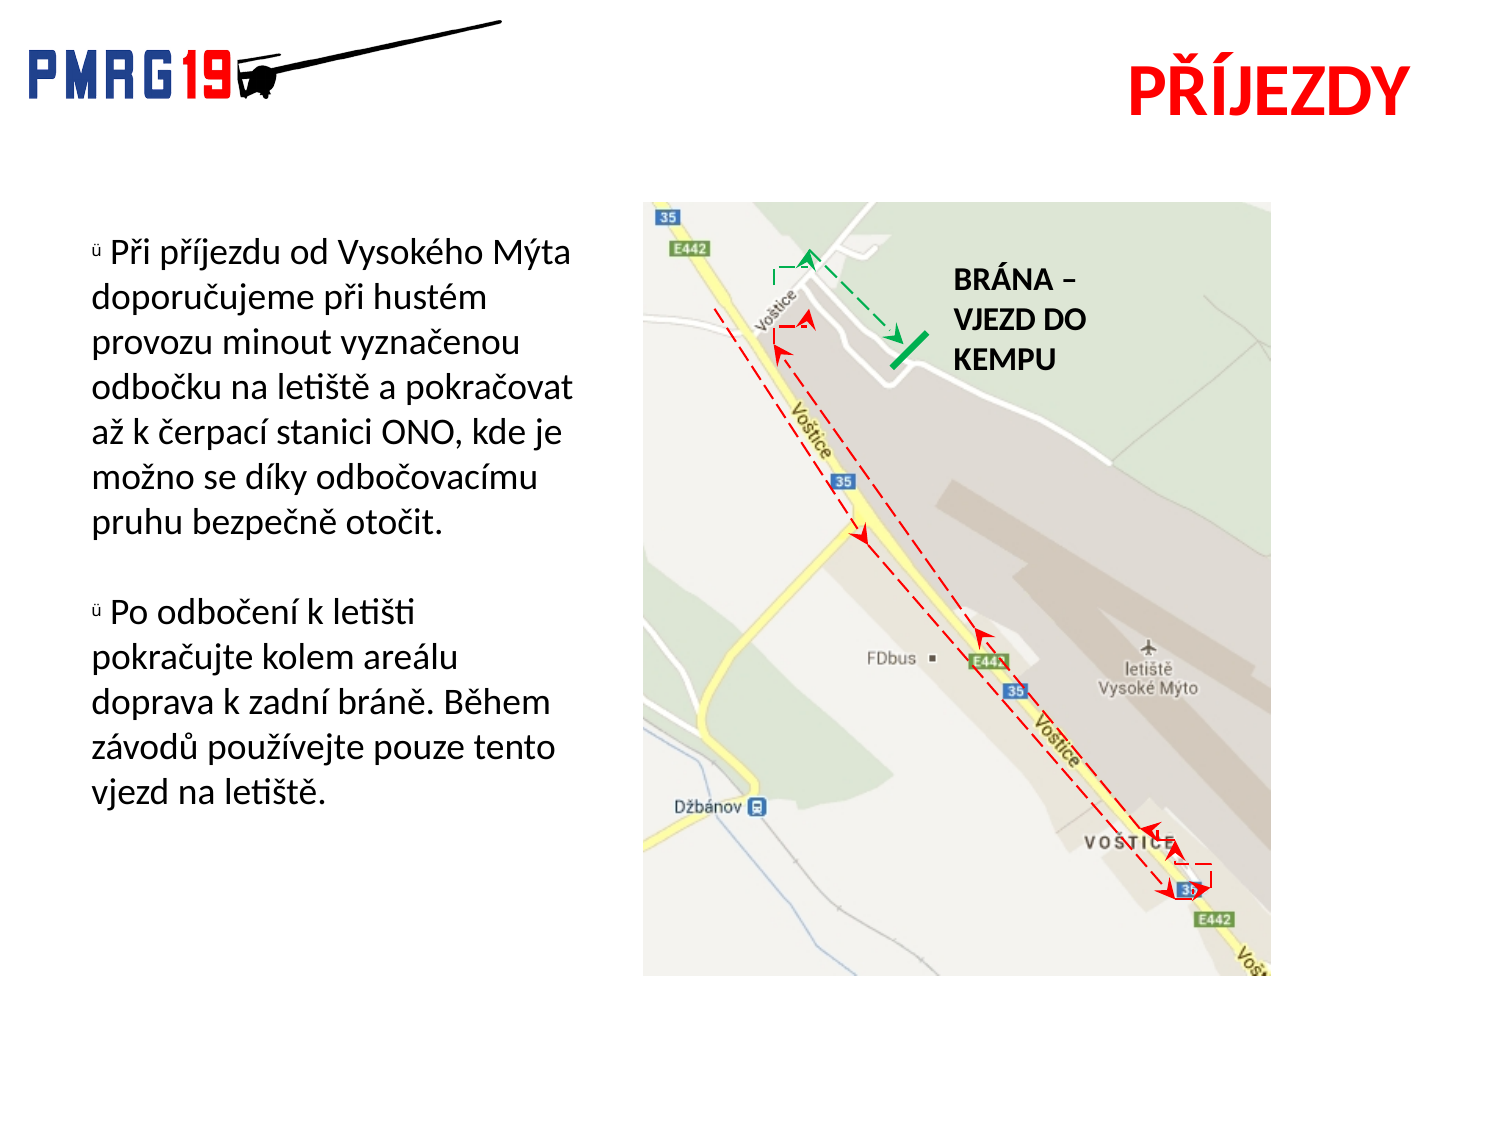

# PŘÍJEZDY
 Při příjezdu od Vysokého Mýta doporučujeme při hustém provozu minout vyznačenou odbočku na letiště a pokračovat až k čerpací stanici ONO, kde je možno se díky odbočovacímu pruhu bezpečně otočit.
 Po odbočení k letišti pokračujte kolem areálu doprava k zadní bráně. Během závodů používejte pouze tento vjezd na letiště.
BRÁNA – VJEZD DO KEMPU